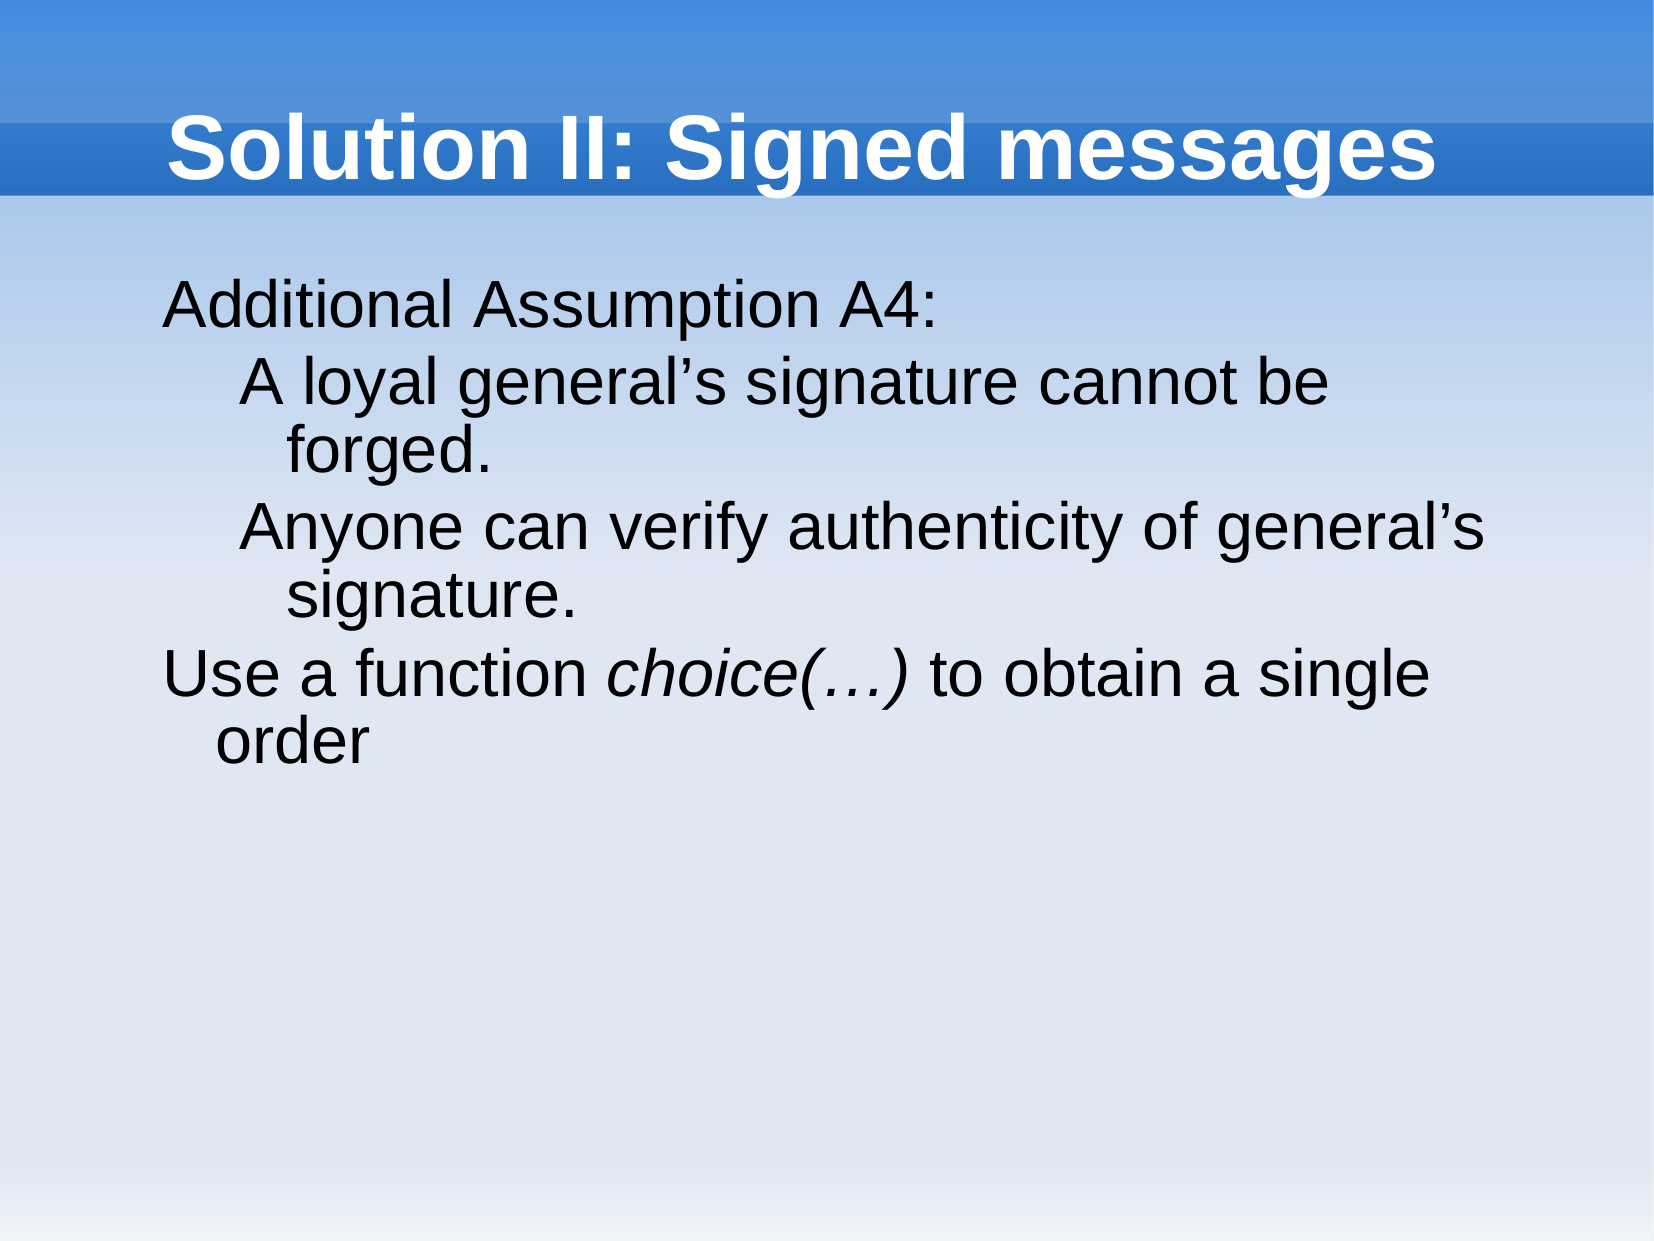

# Solution II: Signed messages
Additional Assumption A4:
A loyal general’s signature cannot be forged.
Anyone can verify authenticity of general’s signature.
Use a function choice(…) to obtain a single order